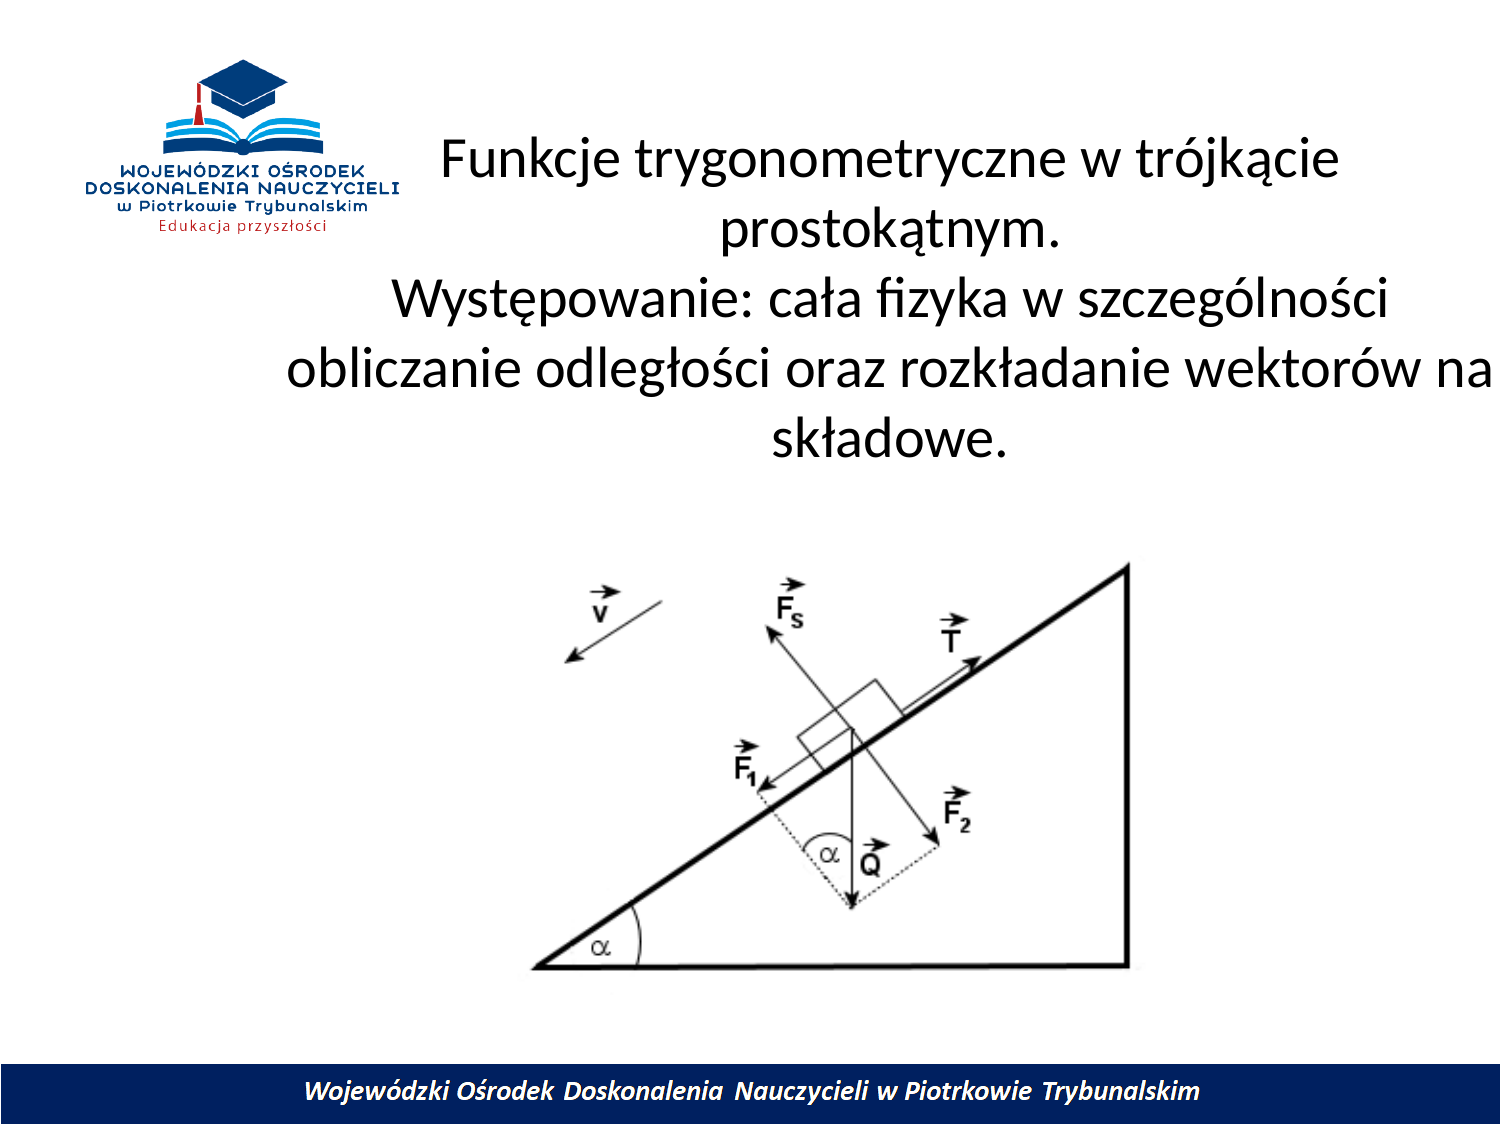

# Funkcje trygonometryczne w trójkącie prostokątnym. Występowanie: cała fizyka w szczególności obliczanie odległości oraz rozkładanie wektorów na składowe.